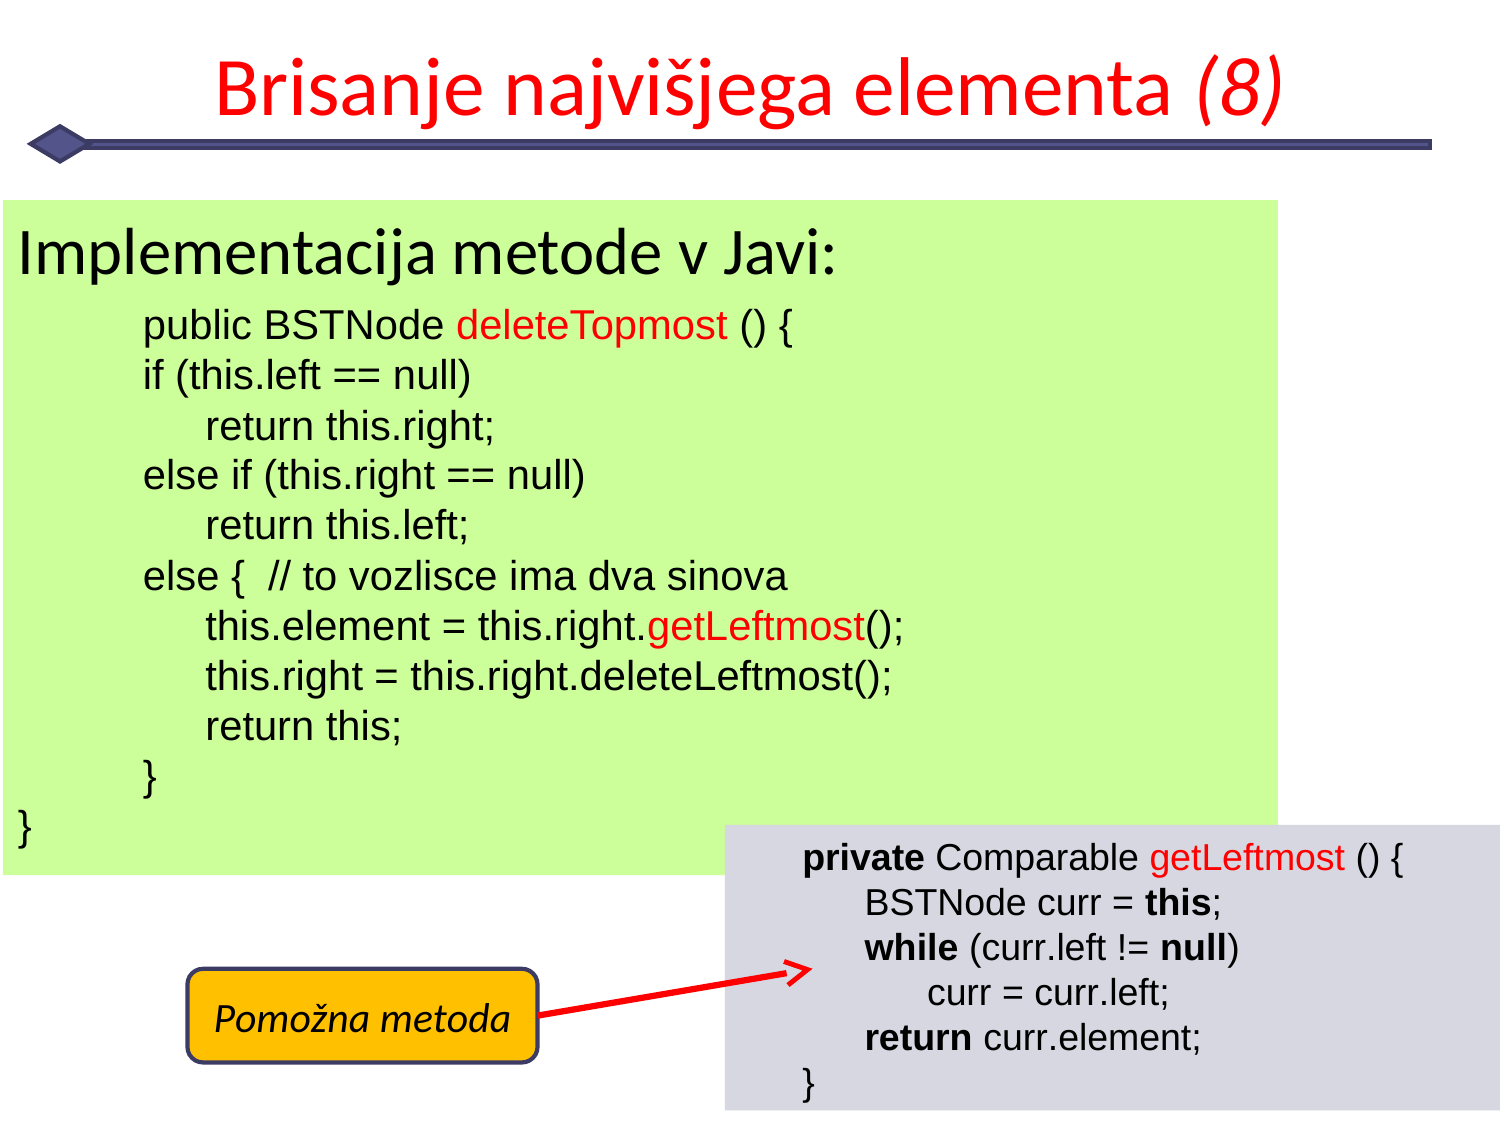

# Brisanje najvišjega elementa (8)
Implementacija metode v Javi:
	public BSTNode deleteTopmost () {
	if (this.left == null)
		return this.right;
	else if (this.right == null)
		return this.left;
	else { // to vozlisce ima dva sinova
		this.element = this.right.getLeftmost();
		this.right = this.right.deleteLeftmost();
		return this;
	}
}
	private Comparable getLeftmost () {
	BSTNode curr = this;
	while (curr.left != null)
		curr = curr.left;
	return curr.element;
}
Pomožna metoda